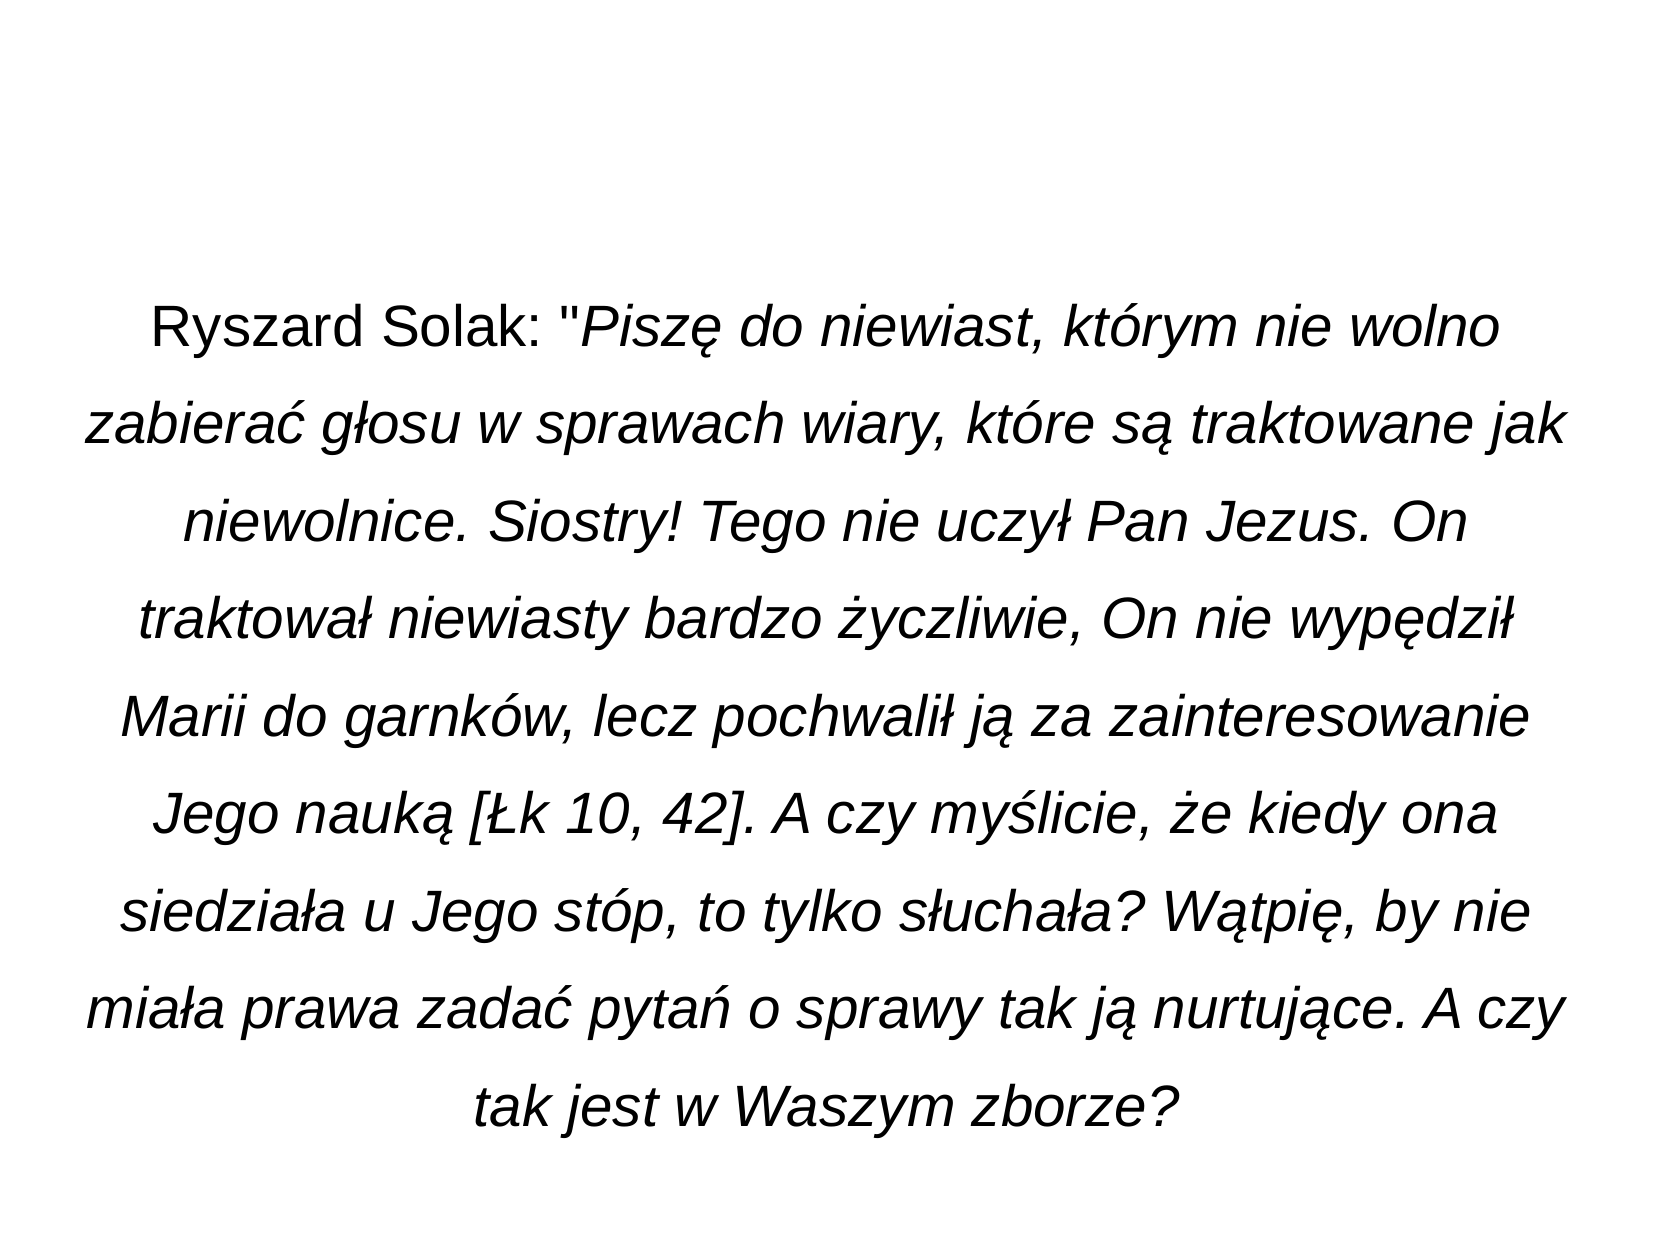

#
Ryszard Solak: "Piszę do niewiast, którym nie wolno zabierać głosu w sprawach wiary, które są traktowane jak niewolnice. Siostry! Tego nie uczył Pan Jezus. On traktował niewiasty bardzo życzliwie, On nie wypędził Marii do garnków, lecz pochwalił ją za zainteresowanie Jego nauką [Łk 10, 42]. A czy myślicie, że kiedy ona siedziała u Jego stóp, to tylko słuchała? Wątpię, by nie miała prawa zadać pytań o sprawy tak ją nurtujące. A czy tak jest w Waszym zborze?